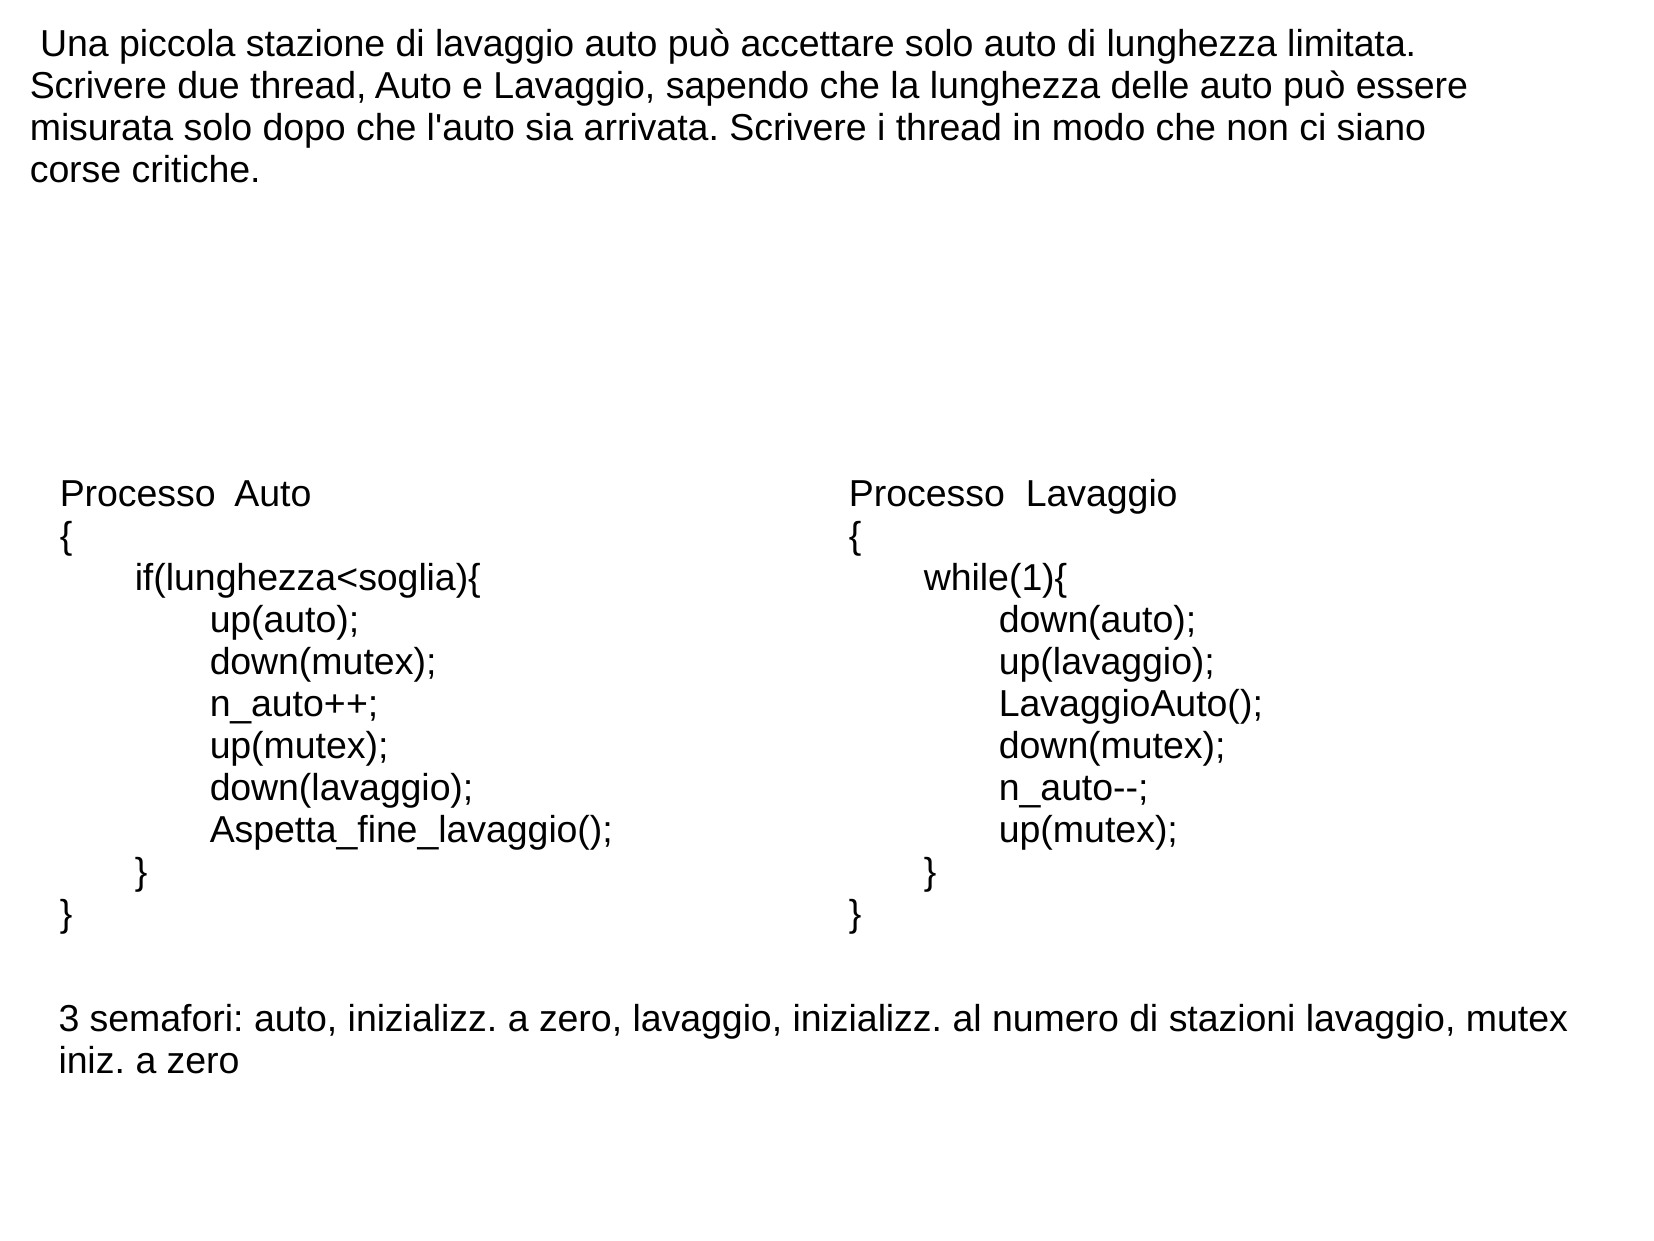

Una piccola stazione di lavaggio auto può accettare solo auto di lunghezza limitata.
Scrivere due thread, Auto e Lavaggio, sapendo che la lunghezza delle auto può essere
misurata solo dopo che l'auto sia arrivata. Scrivere i thread in modo che non ci siano
corse critiche.
Processo Auto
{
	if(lunghezza<soglia){
		up(auto);
		down(mutex);
		n_auto++;
		up(mutex);
		down(lavaggio);
		Aspetta_fine_lavaggio();
	}
}
Processo Lavaggio
{
	while(1){
		down(auto);
		up(lavaggio);
		LavaggioAuto();
		down(mutex);
		n_auto--;
		up(mutex);
	}
}
3 semafori: auto, inizializz. a zero, lavaggio, inizializz. al numero di stazioni lavaggio, mutex iniz. a zero